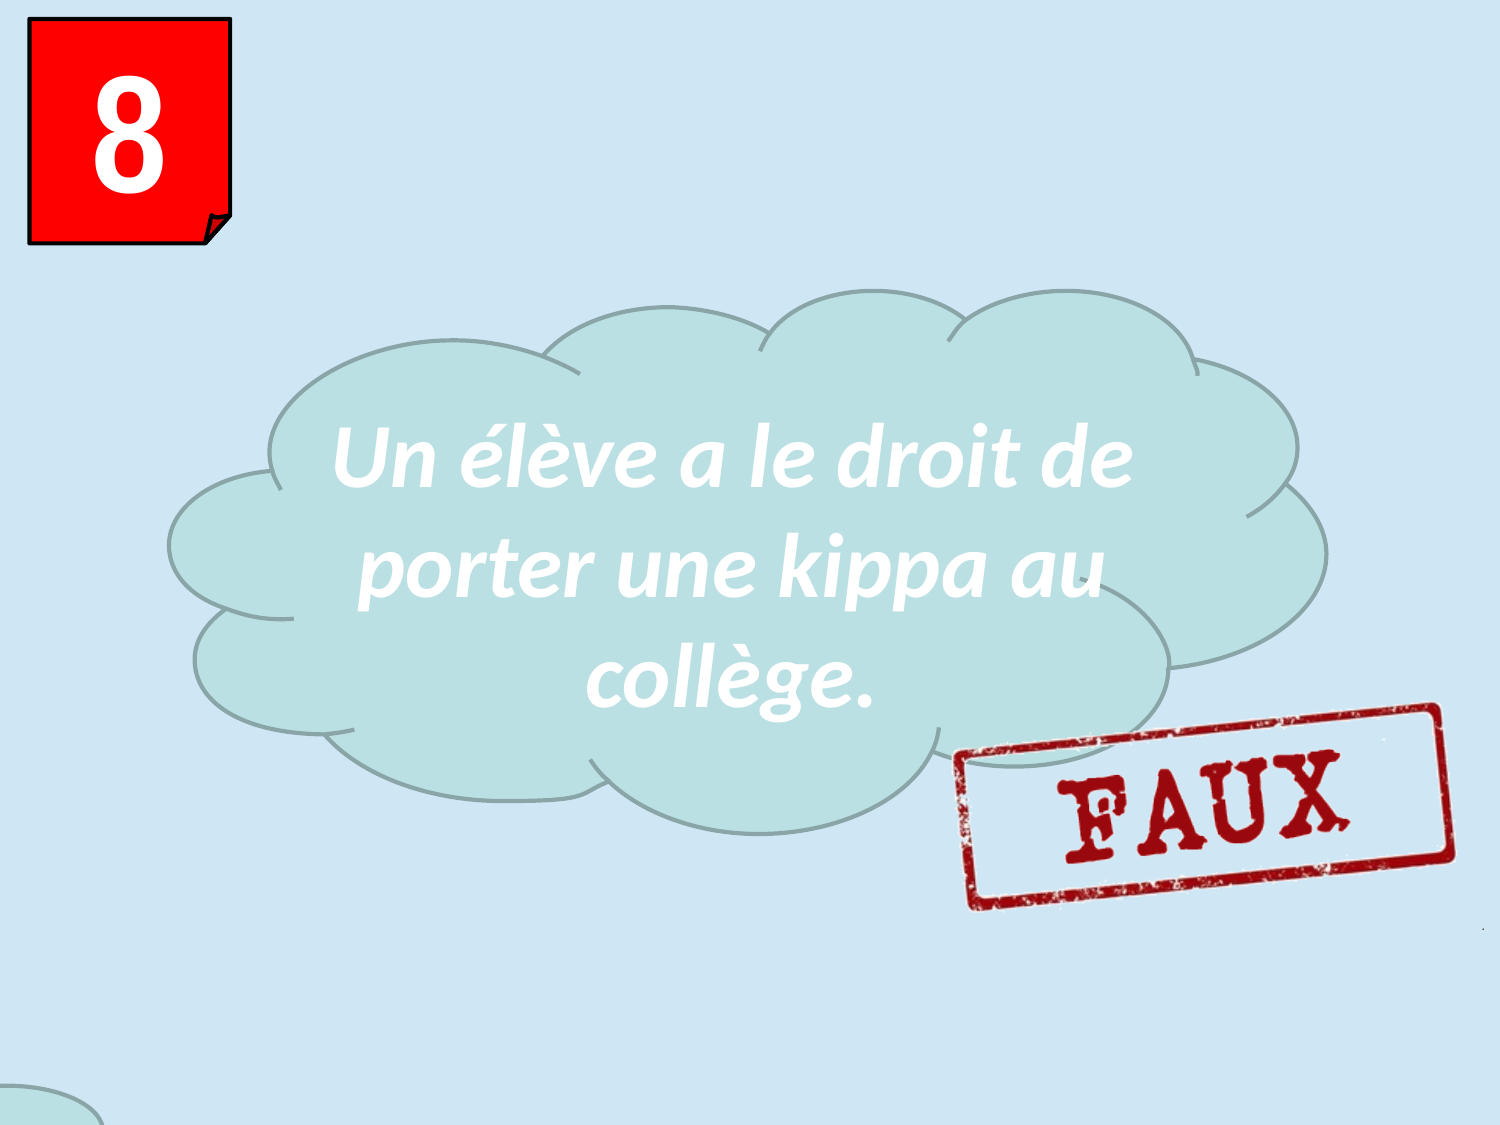

8
Un élève a le droit de porter une kippa au collège.